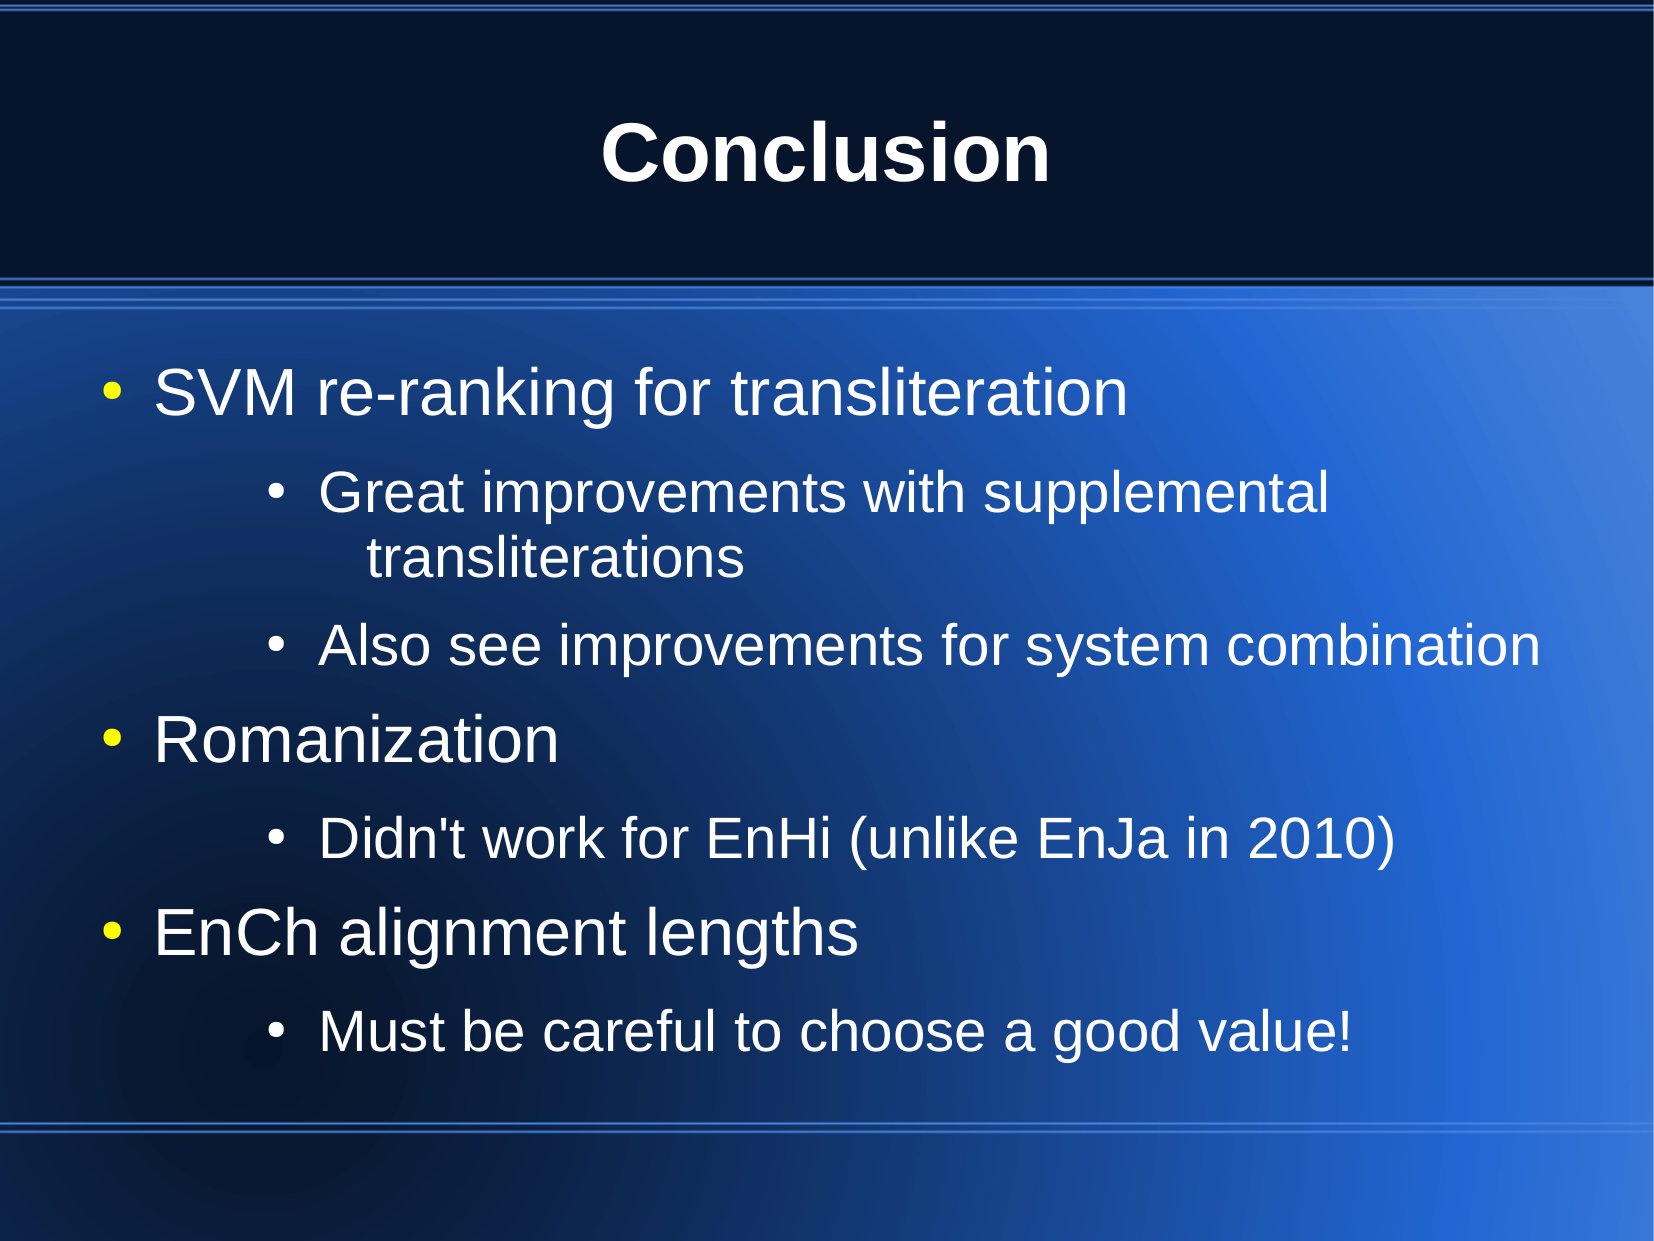

# Conclusion
SVM re-ranking for transliteration
Great improvements with supplemental transliterations
Also see improvements for system combination
Romanization
Didn't work for EnHi (unlike EnJa in 2010)
EnCh alignment lengths
Must be careful to choose a good value!